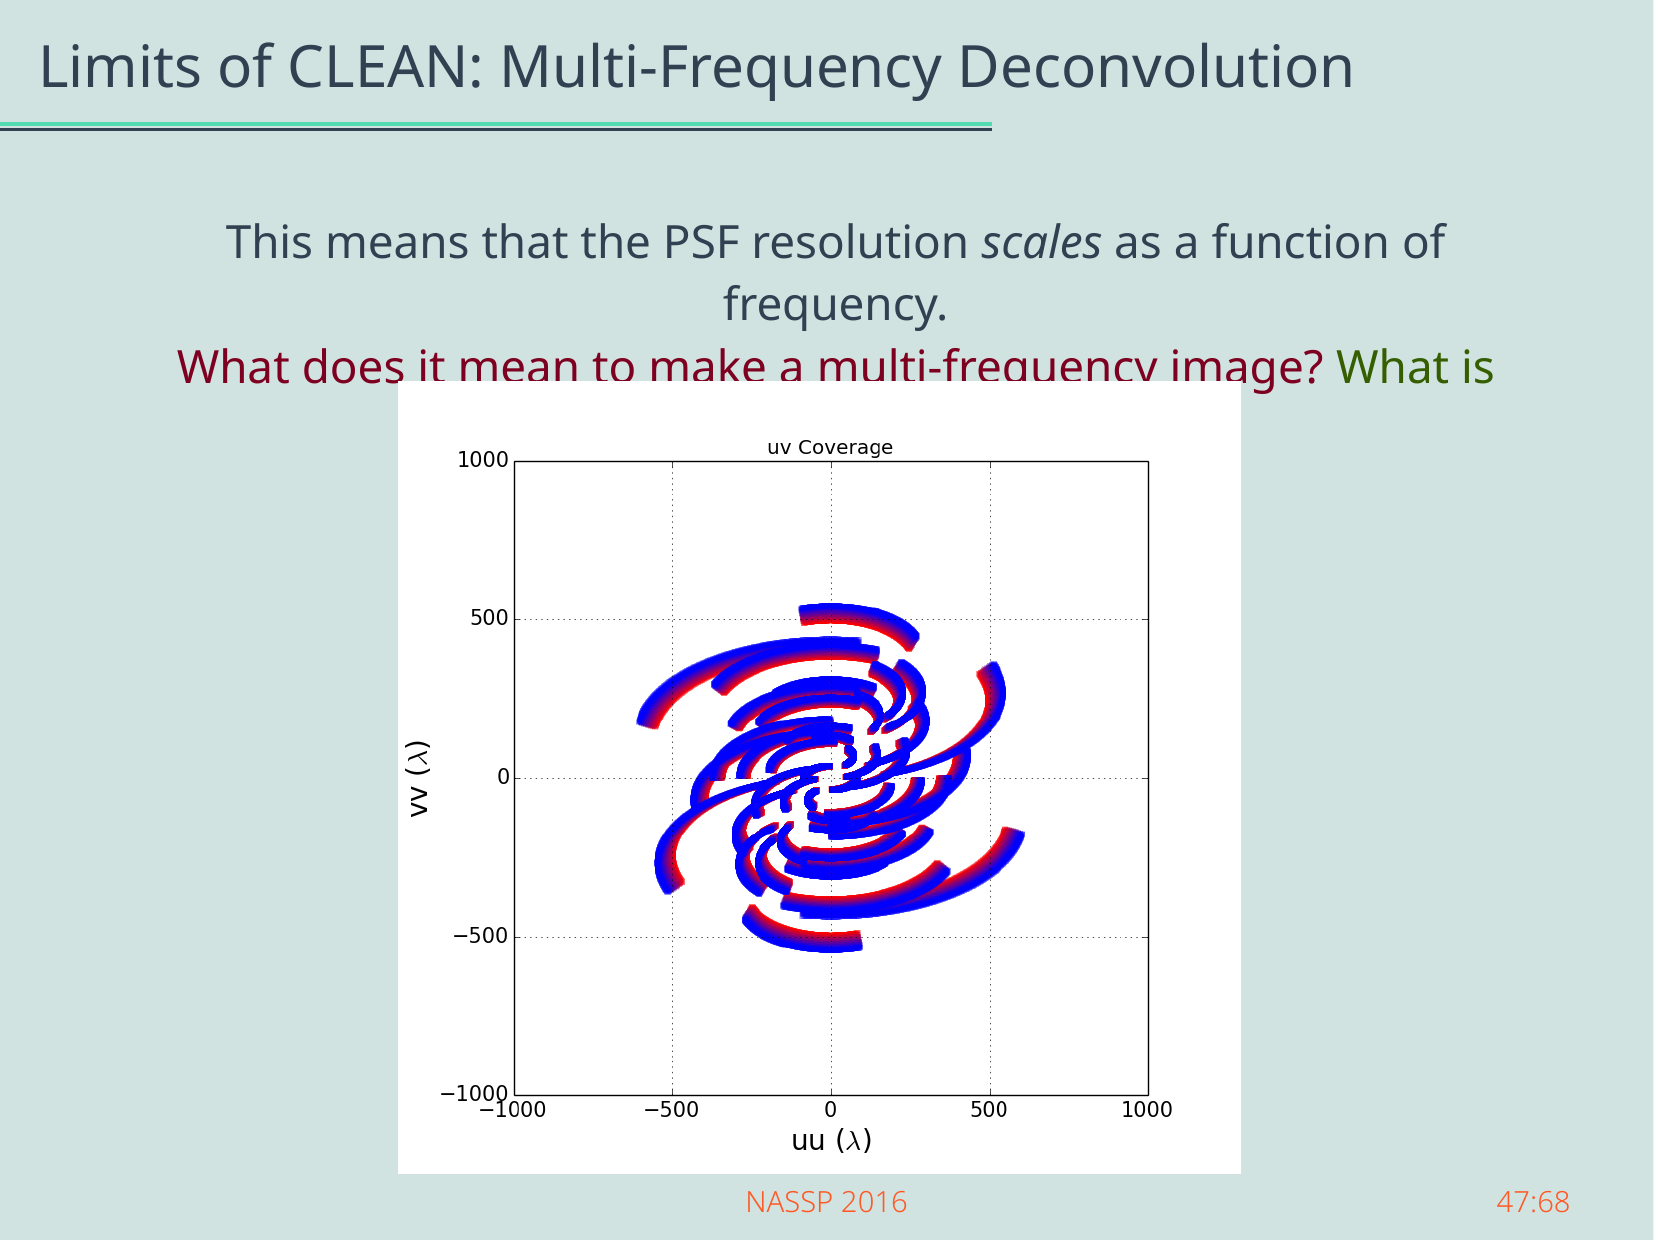

Limits of CLEAN: Multi-Frequency Deconvolution
This means that the PSF resolution scales as a function of frequency.
What does it mean to make a multi-frequency image? What is the ideal size PSF if the PSF changes?
NASSP 2016
47